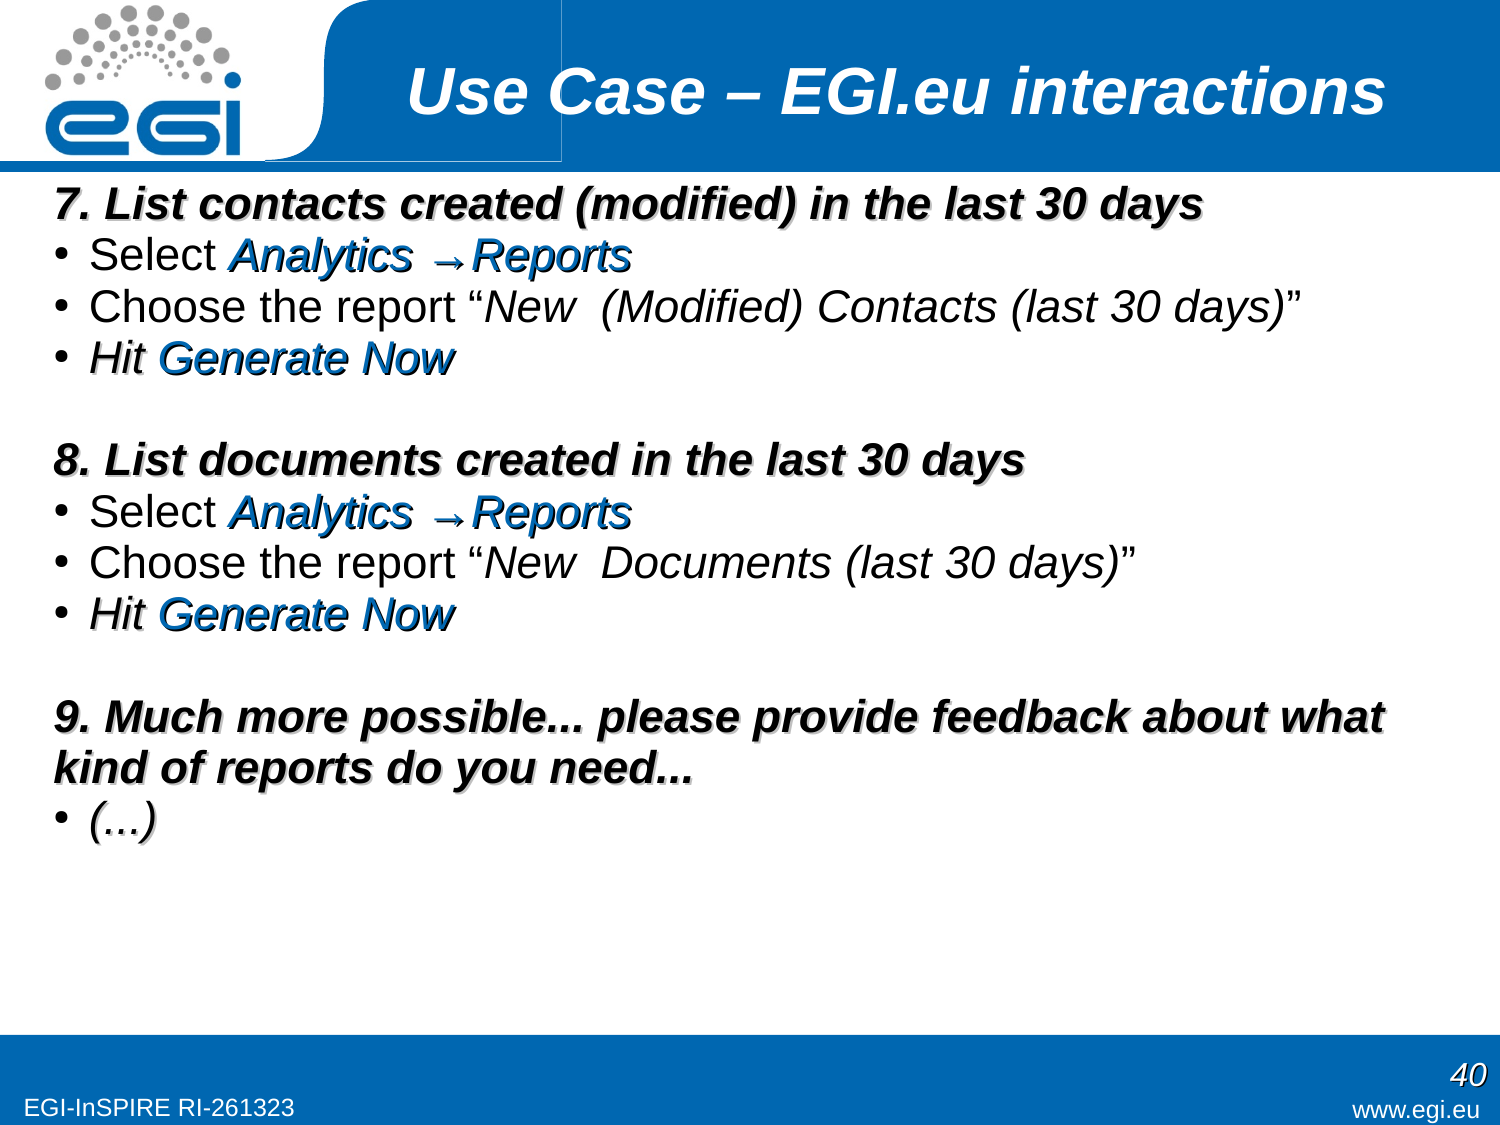

Use Case – EGI.eu interactions
7. List contacts created (modified) in the last 30 days
Select Analytics →Reports
Choose the report “New (Modified) Contacts (last 30 days)”
Hit Generate Now
8. List documents created in the last 30 days
Select Analytics →Reports
Choose the report “New Documents (last 30 days)”
Hit Generate Now
9. Much more possible... please provide feedback about what kind of reports do you need...
(...)
40